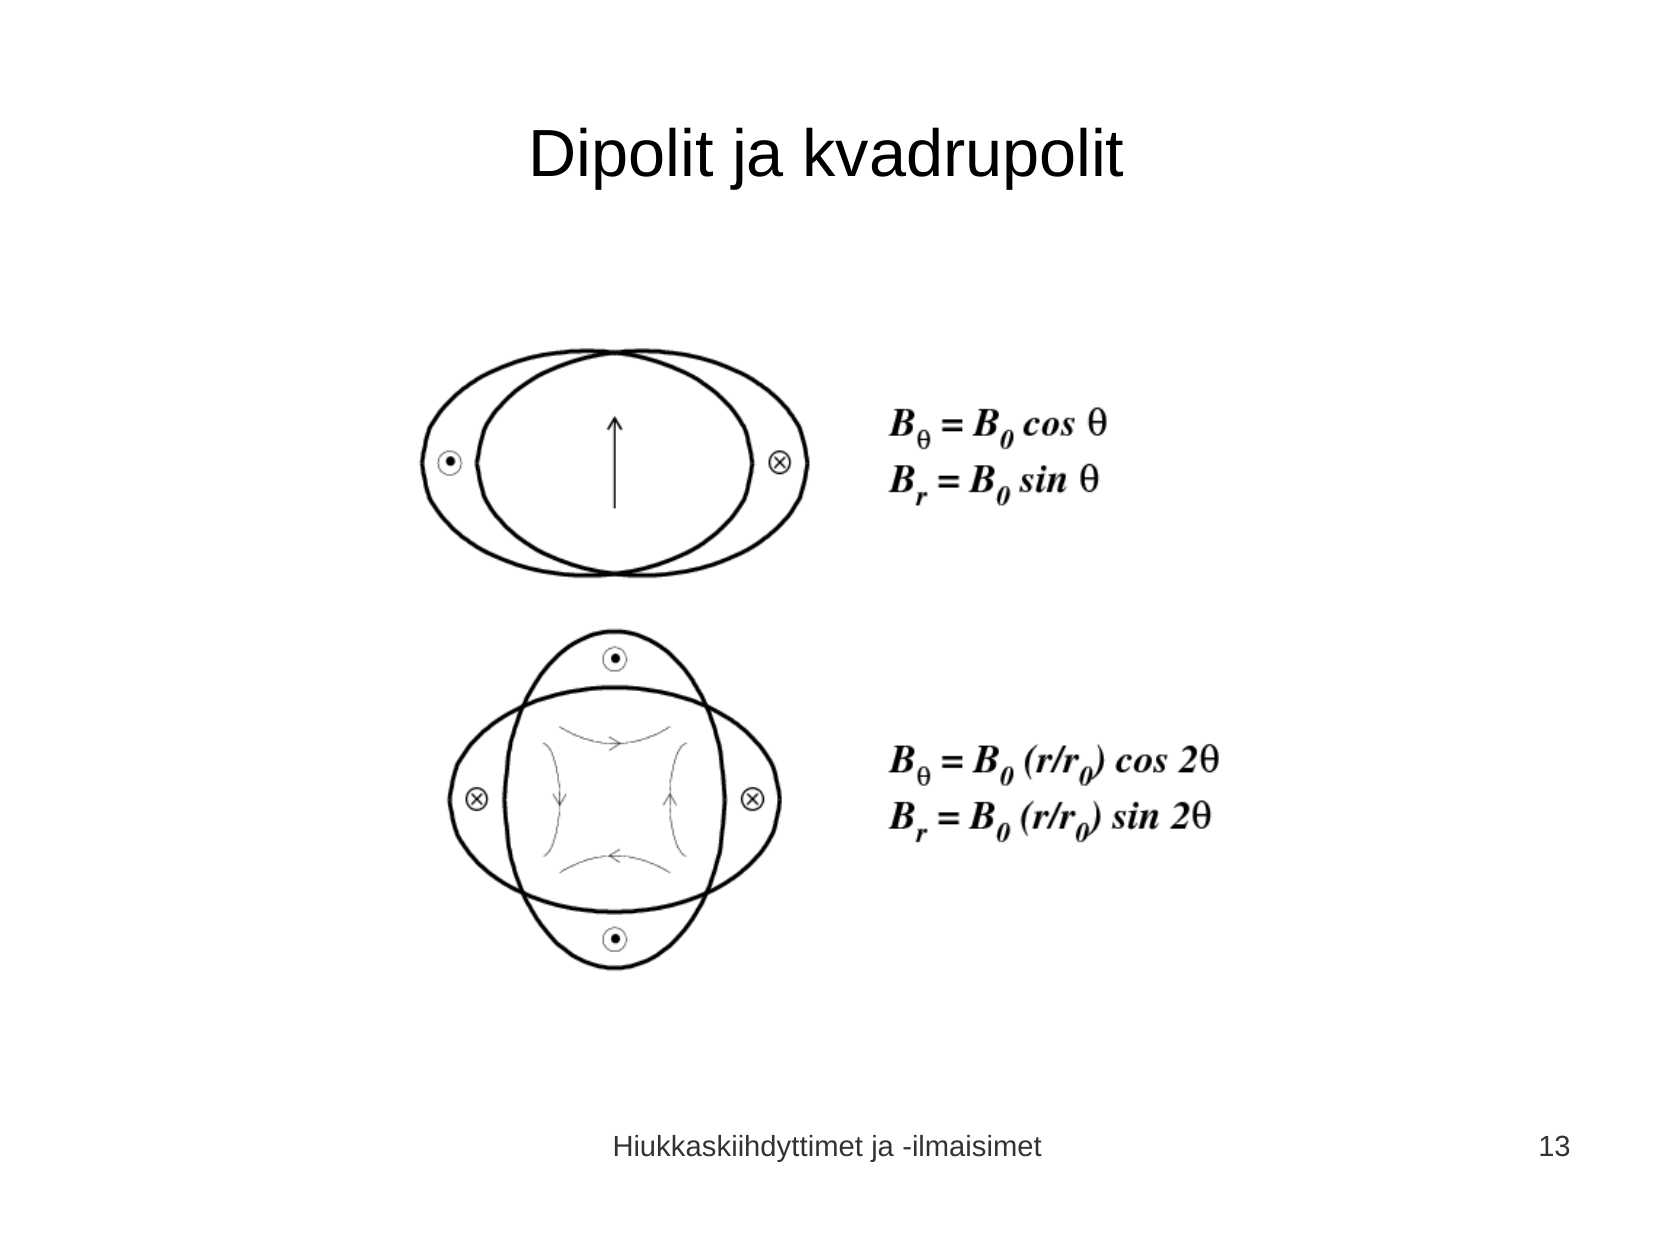

# Dipolit ja kvadrupolit
Hiukkaskiihdyttimet ja -ilmaisimet
13